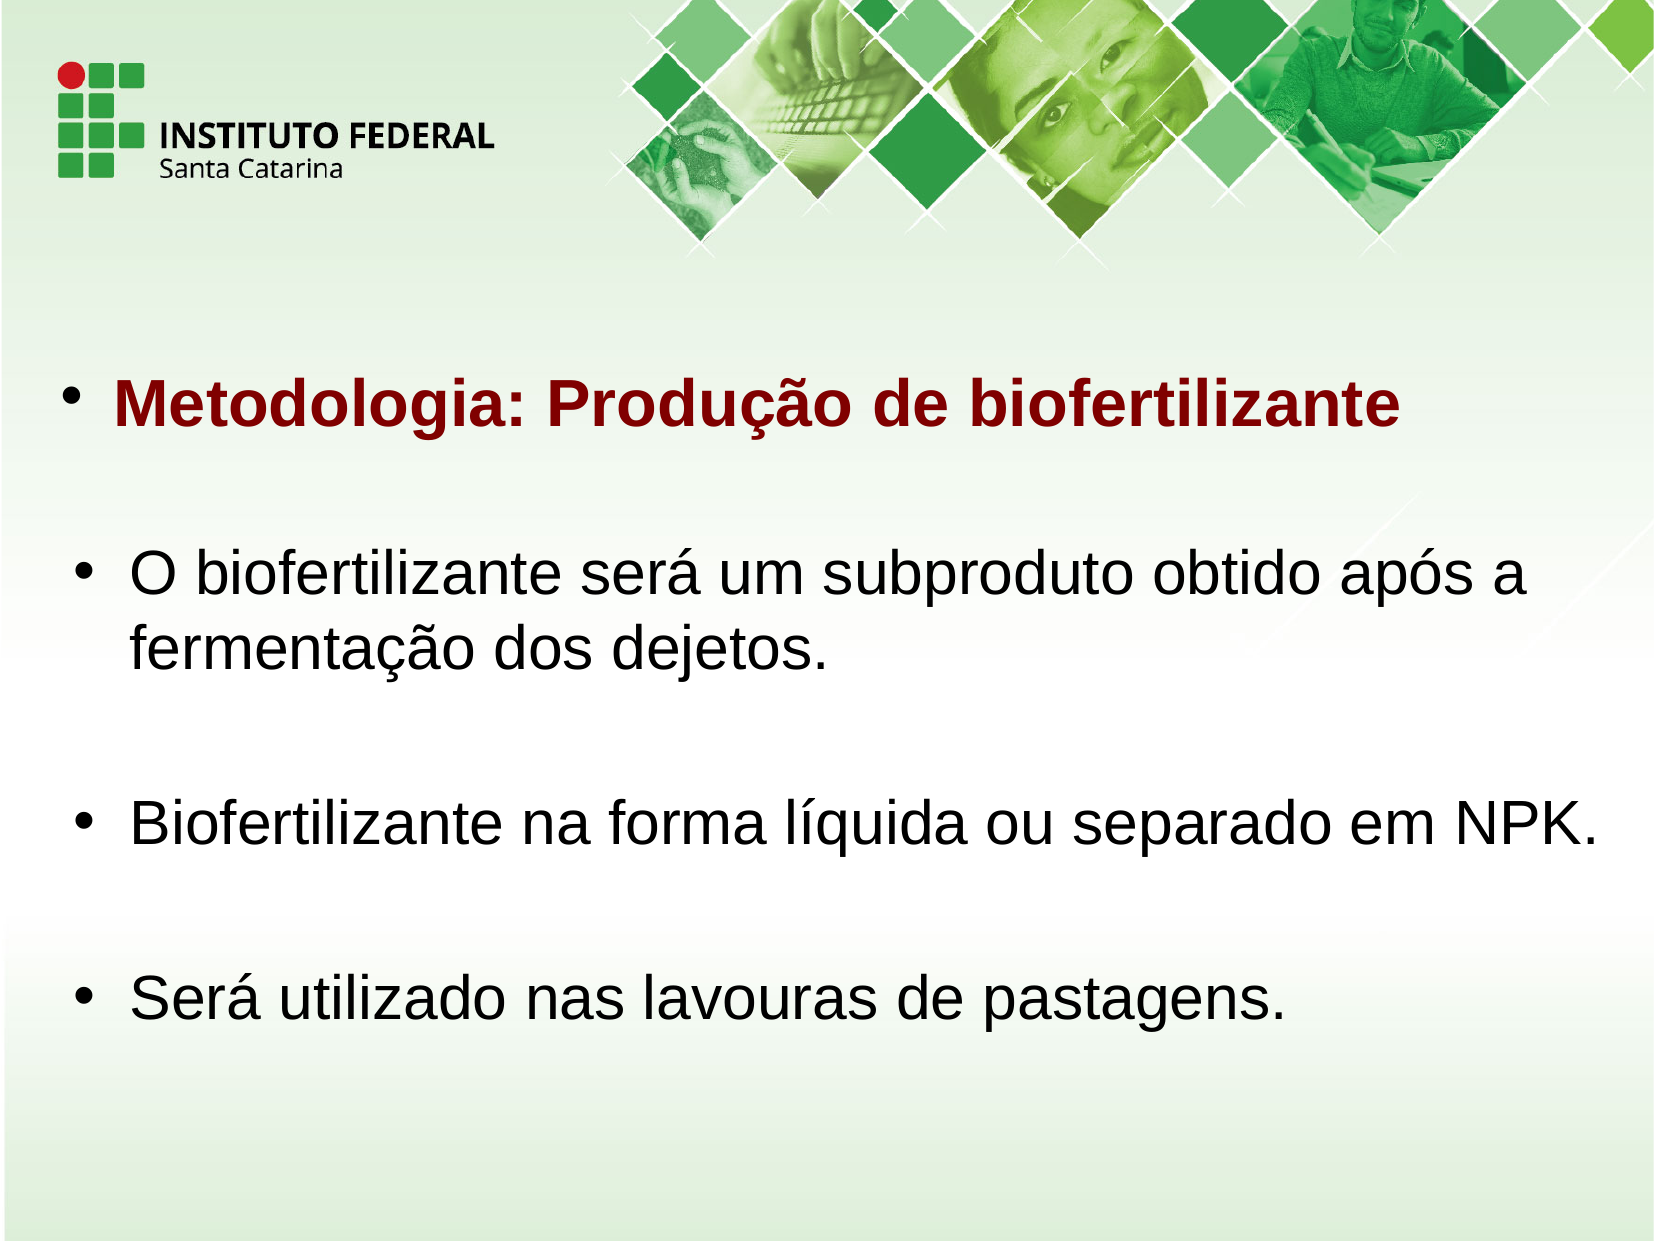

Metodologia: Produção de biofertilizante
O biofertilizante será um subproduto obtido após a fermentação dos dejetos.
Biofertilizante na forma líquida ou separado em NPK.
Será utilizado nas lavouras de pastagens.